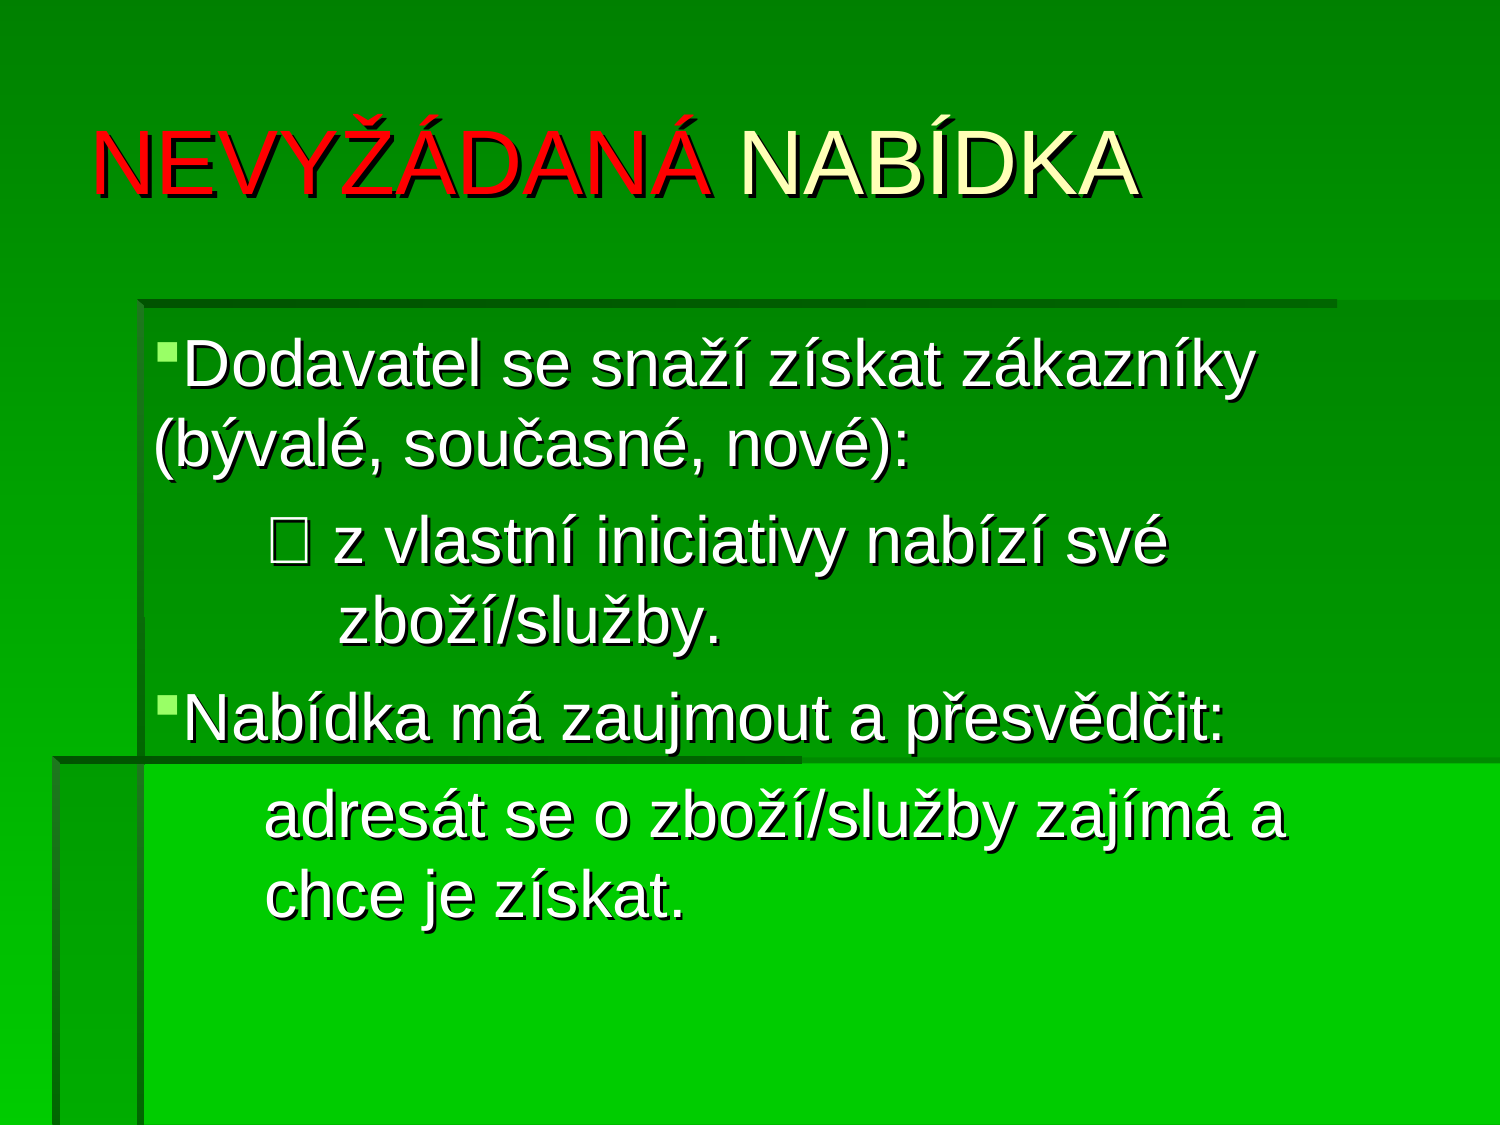

# NEVYŽÁDANÁ NABÍDKA
Dodavatel se snaží získat zákazníky (bývalé, současné, nové):
	 z vlastní iniciativy nabízí své
 zboží/služby.
Nabídka má zaujmout a přesvědčit:
 adresát se o zboží/služby zajímá a chce je získat.